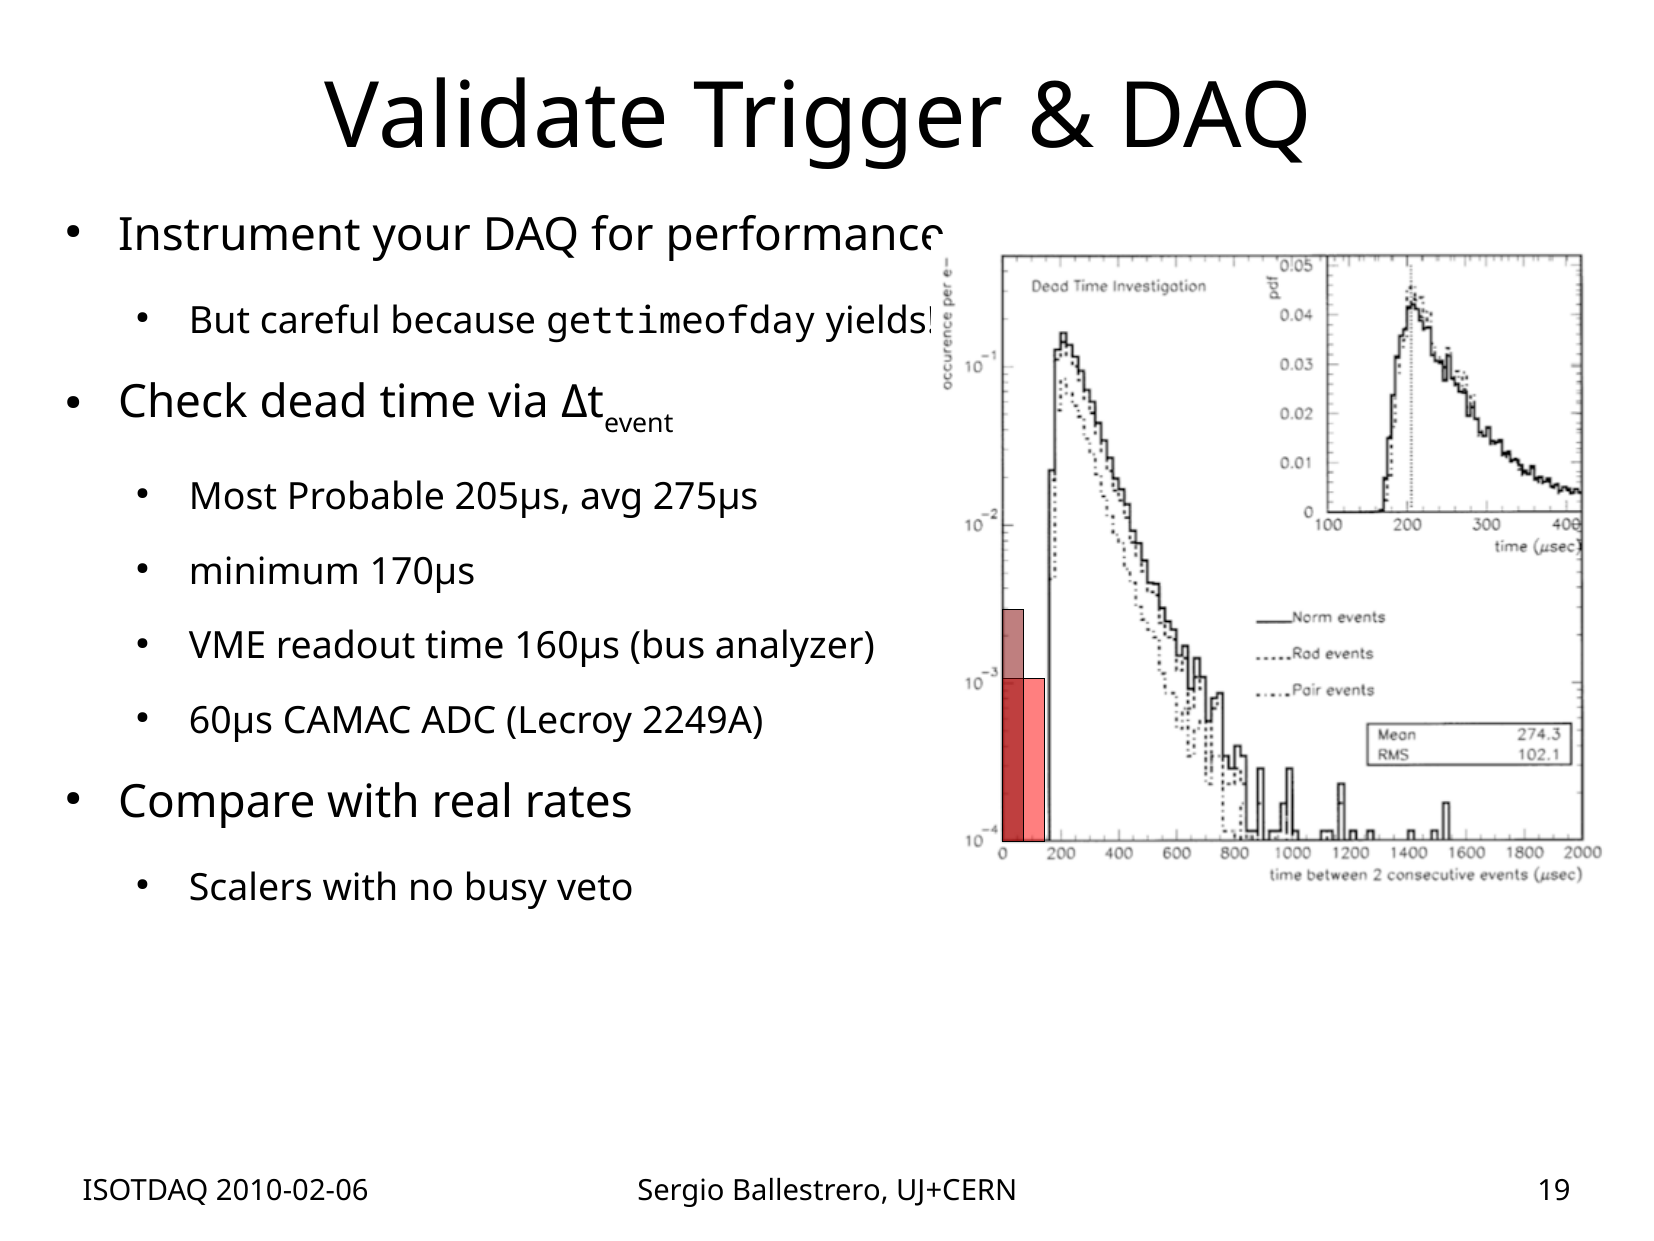

# Validate Trigger & DAQ
Instrument your DAQ for performance
But careful because gettimeofday yields!
Check dead time via Δtevent
Most Probable 205µs, avg 275µs
minimum 170µs
VME readout time 160µs (bus analyzer)
60µs CAMAC ADC (Lecroy 2249A)
Compare with real rates
Scalers with no busy veto
ISOTDAQ - Ankara 2010-02-05
19